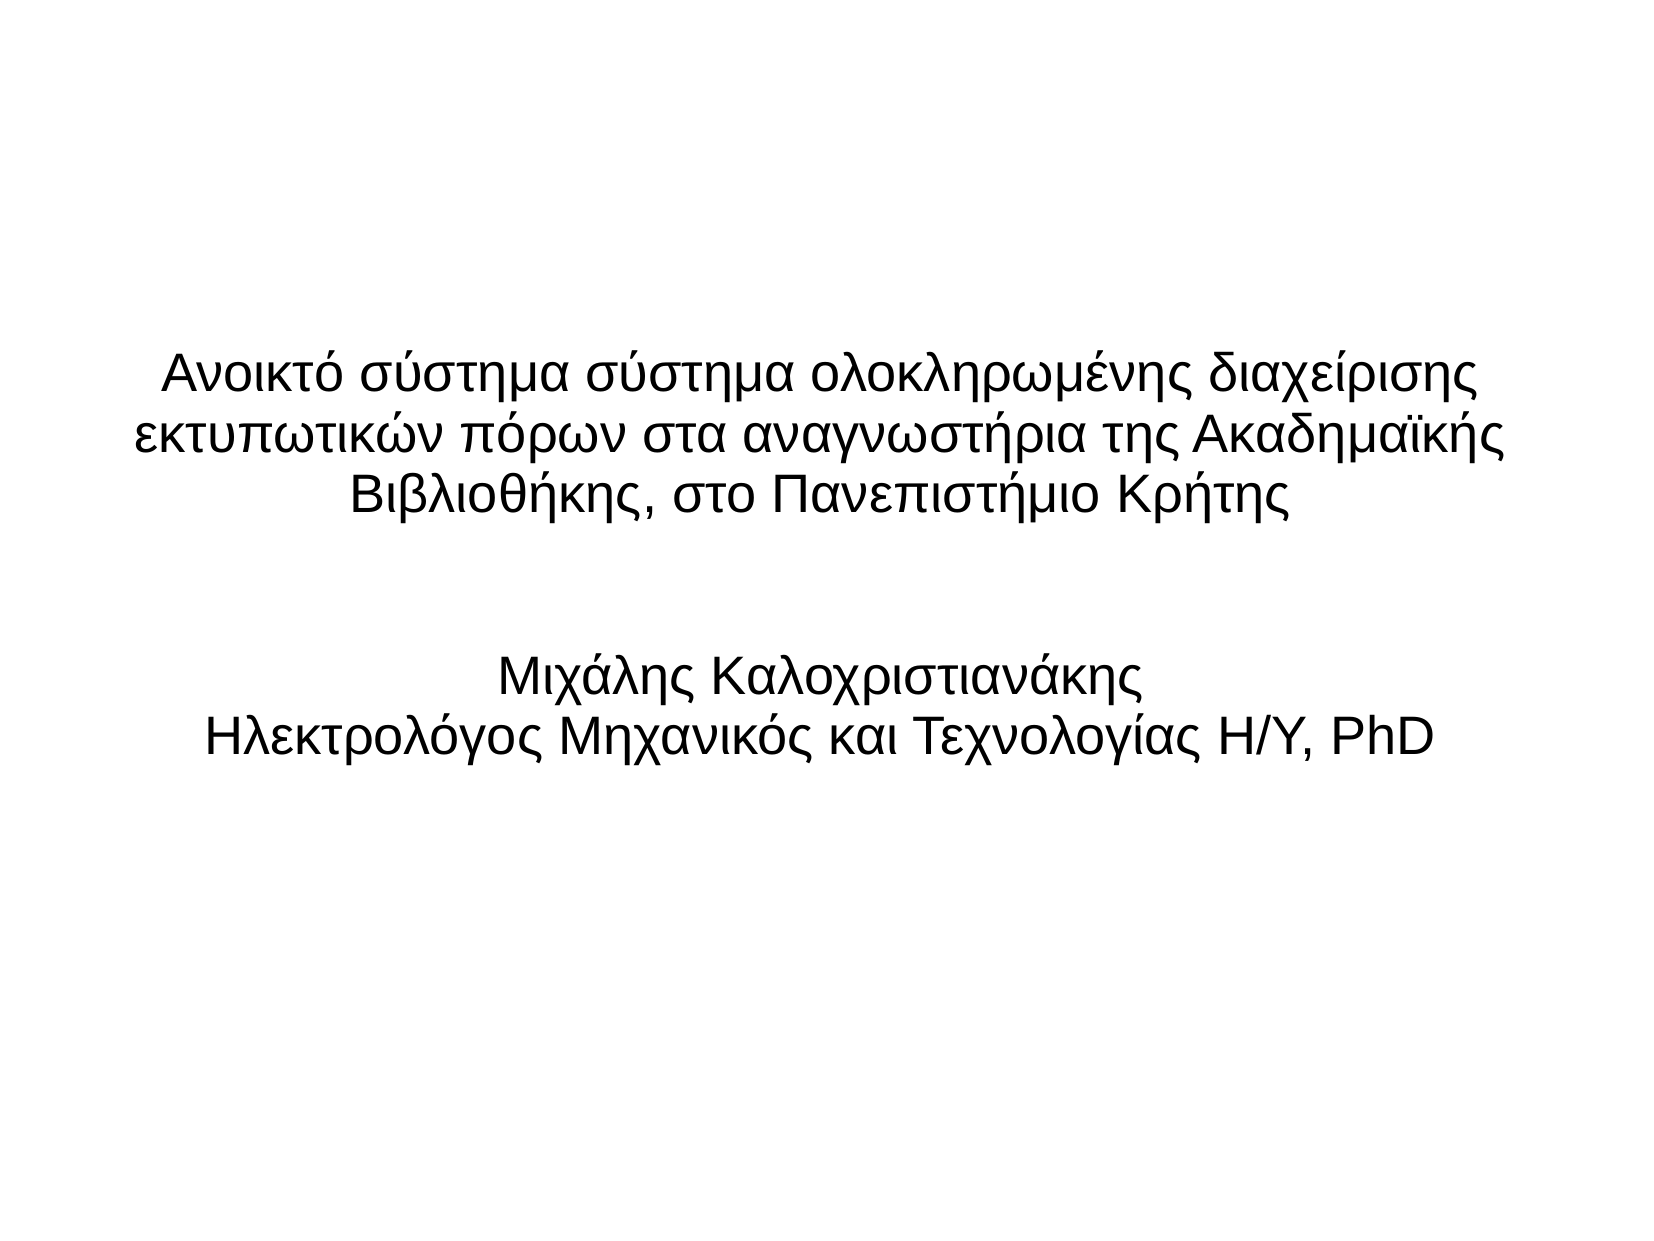

# Ανοικτό σύστημα σύστημα ολοκληρωμένης διαχείρισης εκτυπωτικών πόρων στα αναγνωστήρια της Ακαδημαϊκής Βιβλιοθήκης, στο Πανεπιστήμιο Κρήτης
Μιχάλης Καλοχριστιανάκης
Ηλεκτρολόγος Μηχανικός και Τεχνολογίας Η/Υ, PhD